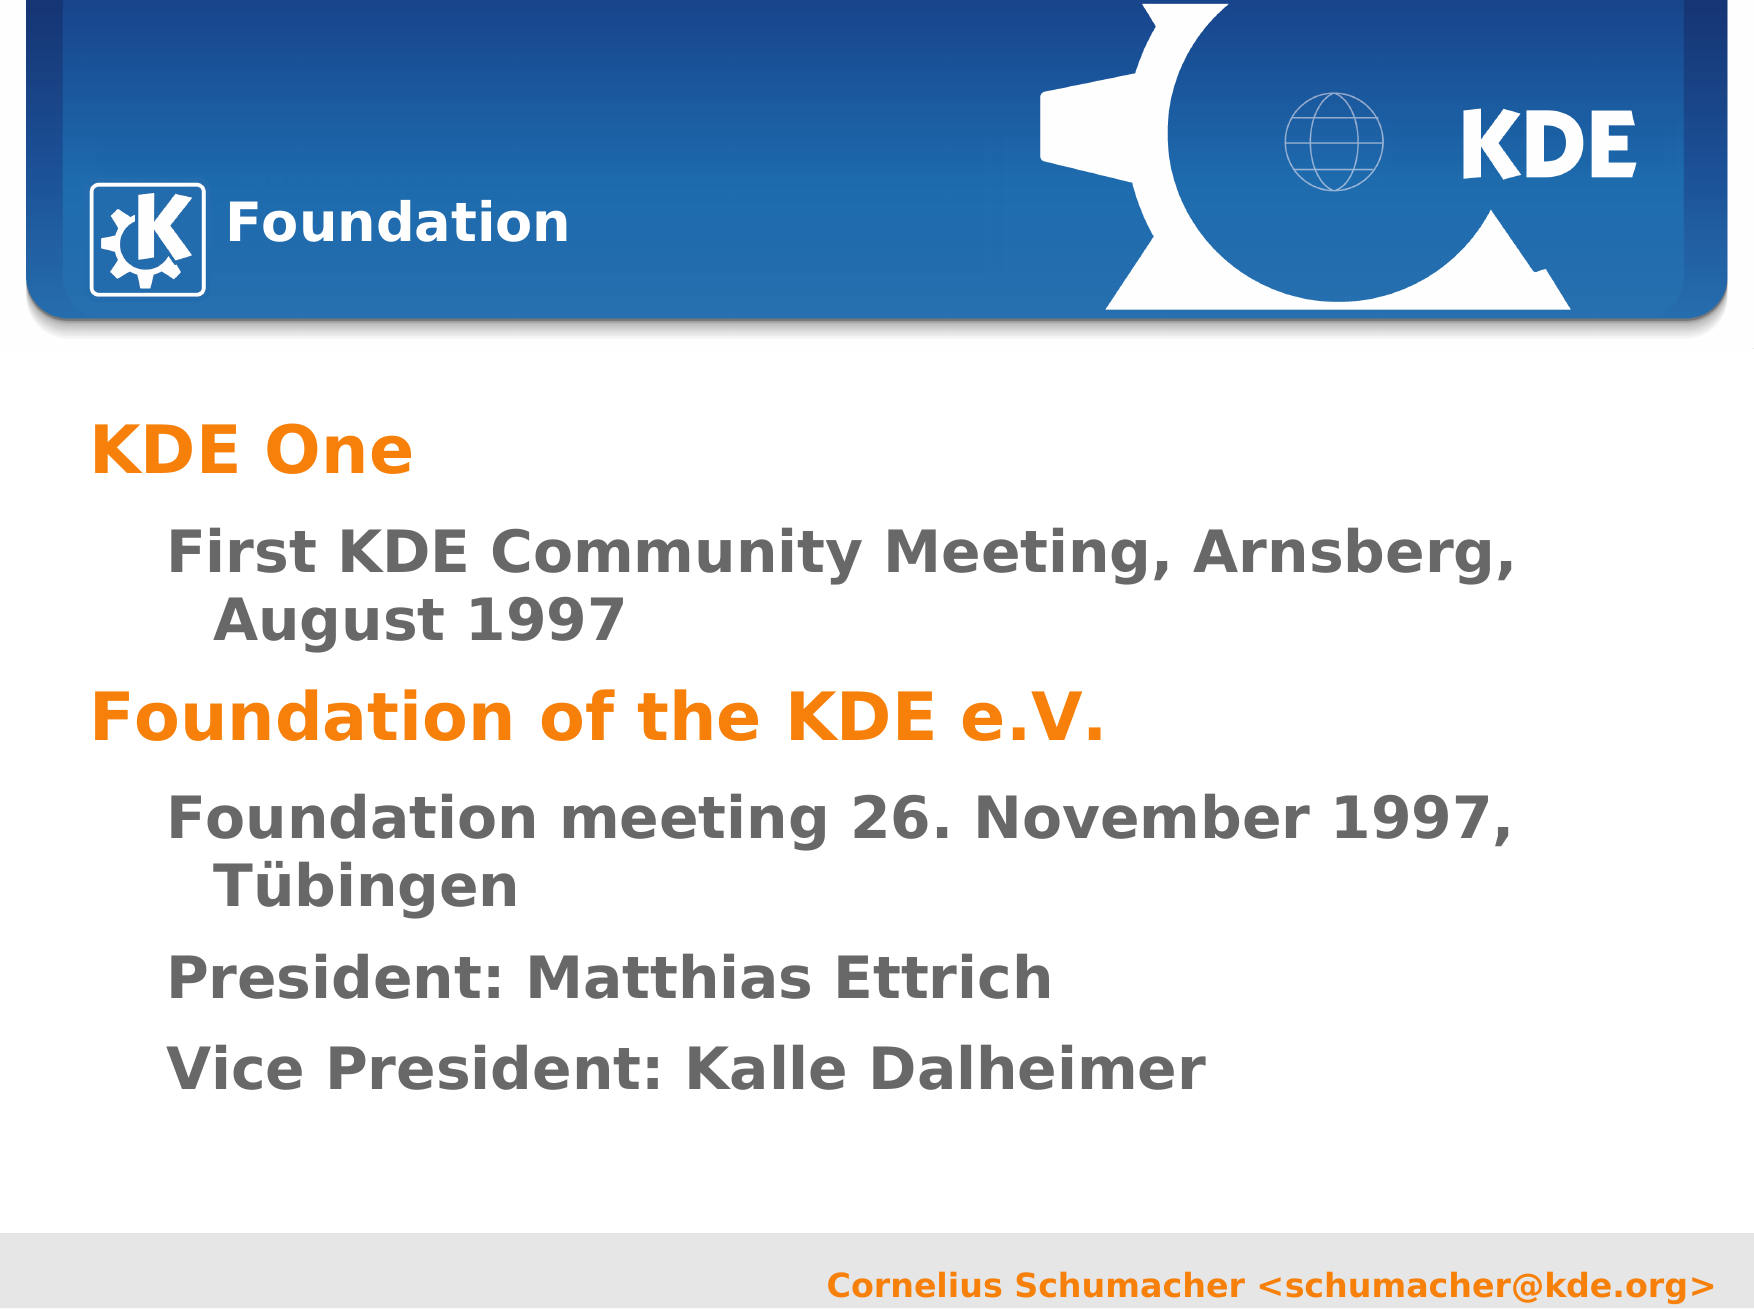

# Foundation
KDE One
First KDE Community Meeting, Arnsberg, August 1997
Foundation of the KDE e.V.
Foundation meeting 26. November 1997, Tübingen
President: Matthias Ettrich
Vice President: Kalle Dalheimer